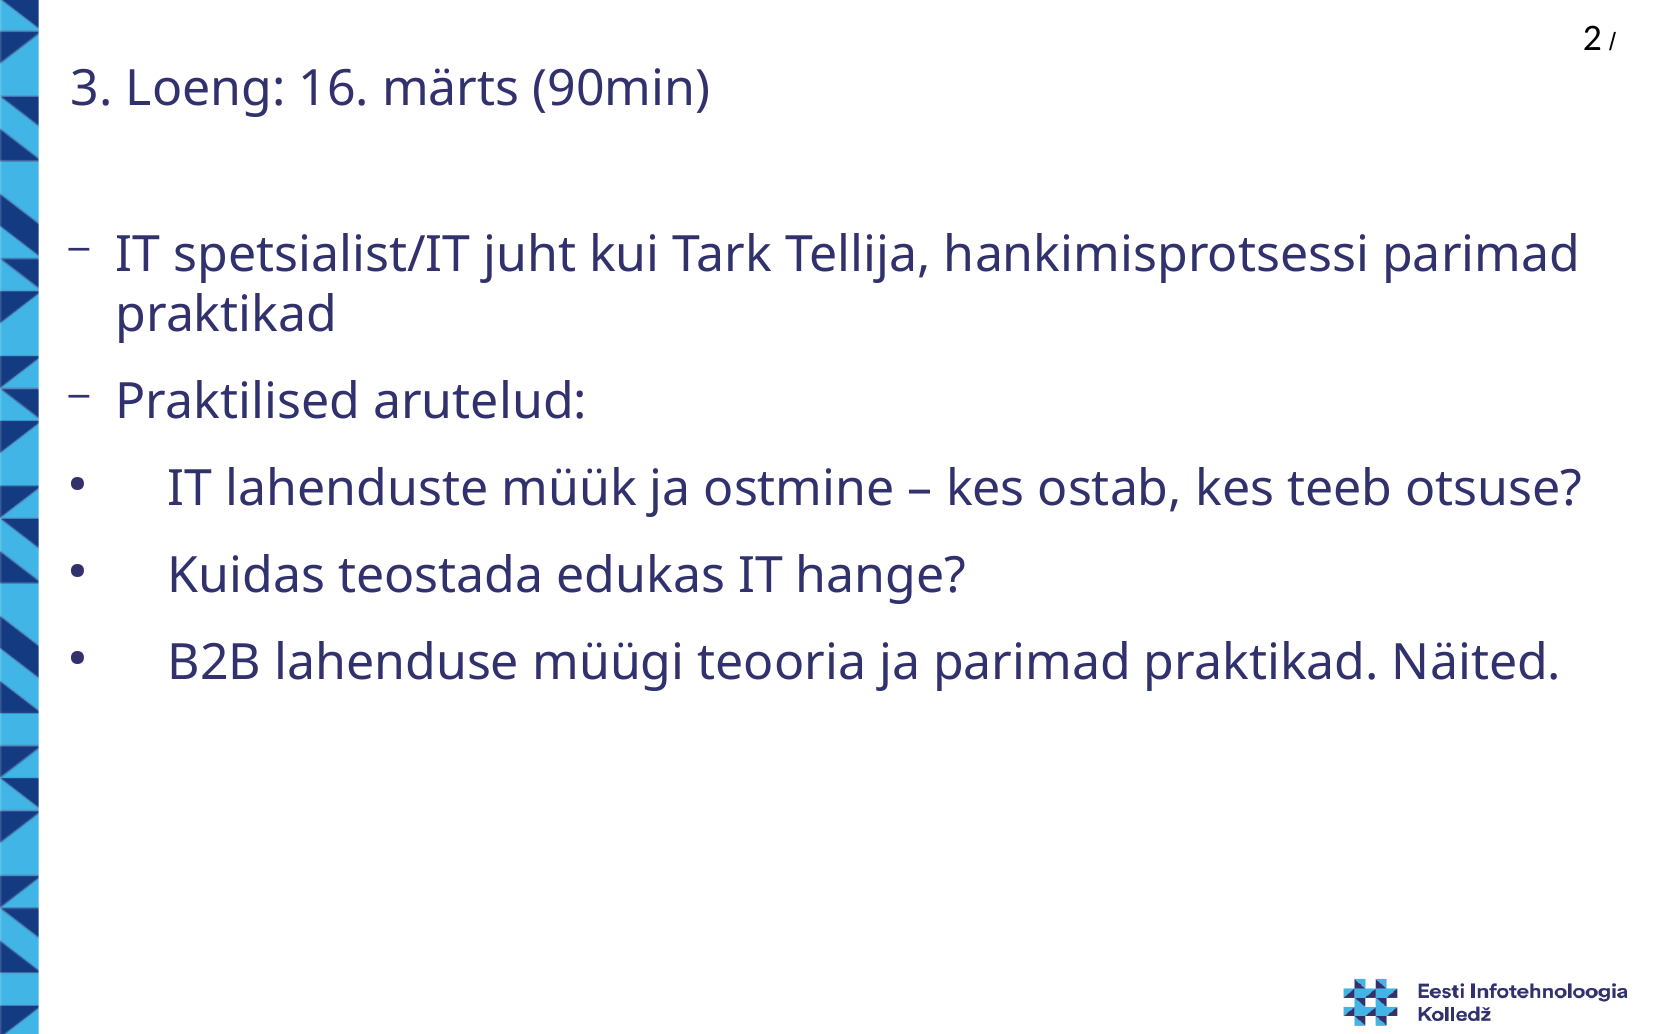

# 3. Loeng: 16. märts (90min)
IT spetsialist/IT juht kui Tark Tellija, hankimisprotsessi parimad praktikad
Praktilised arutelud:
 IT lahenduste müük ja ostmine – kes ostab, kes teeb otsuse?
 Kuidas teostada edukas IT hange?
 B2B lahenduse müügi teooria ja parimad praktikad. Näited.